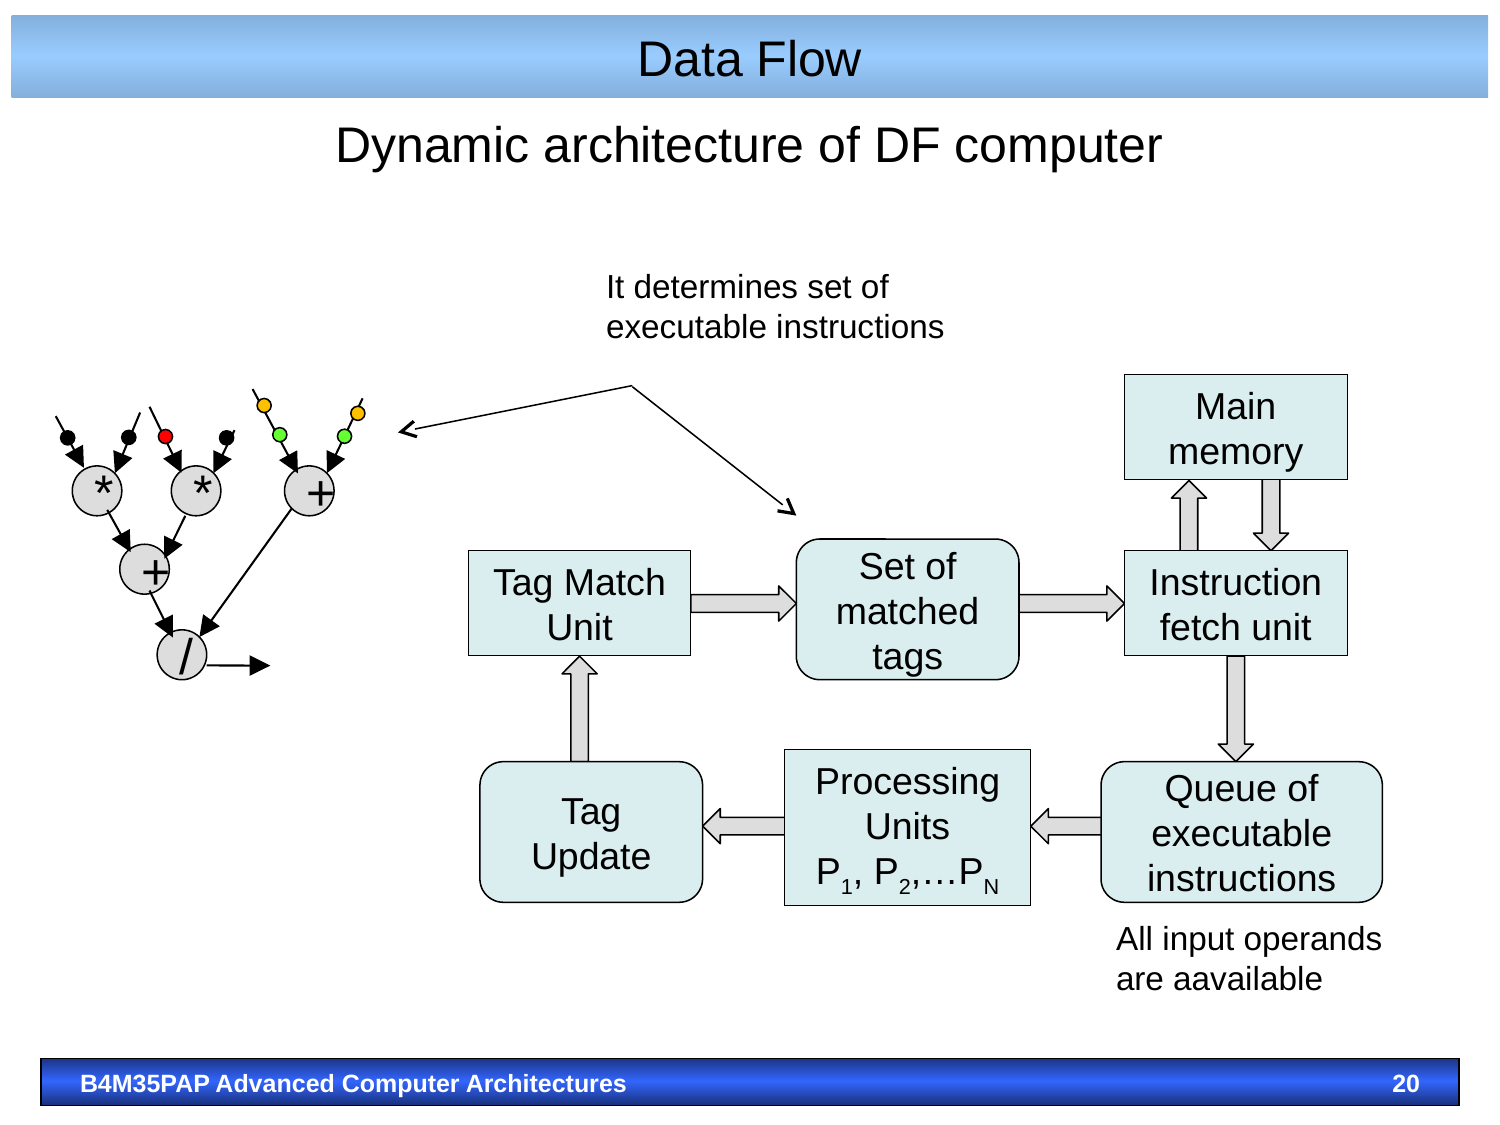

# Data Flow
Dynamic architecture of DF computer
It determines set of executable instructions
Main memory
Set of matched tags
Tag Match Unit
Instruction fetch unit
Processing Units
P1, P2,…PN
Tag Update
Queue of executable instructions
*
*
+
+
/
All input operands
are aavailable